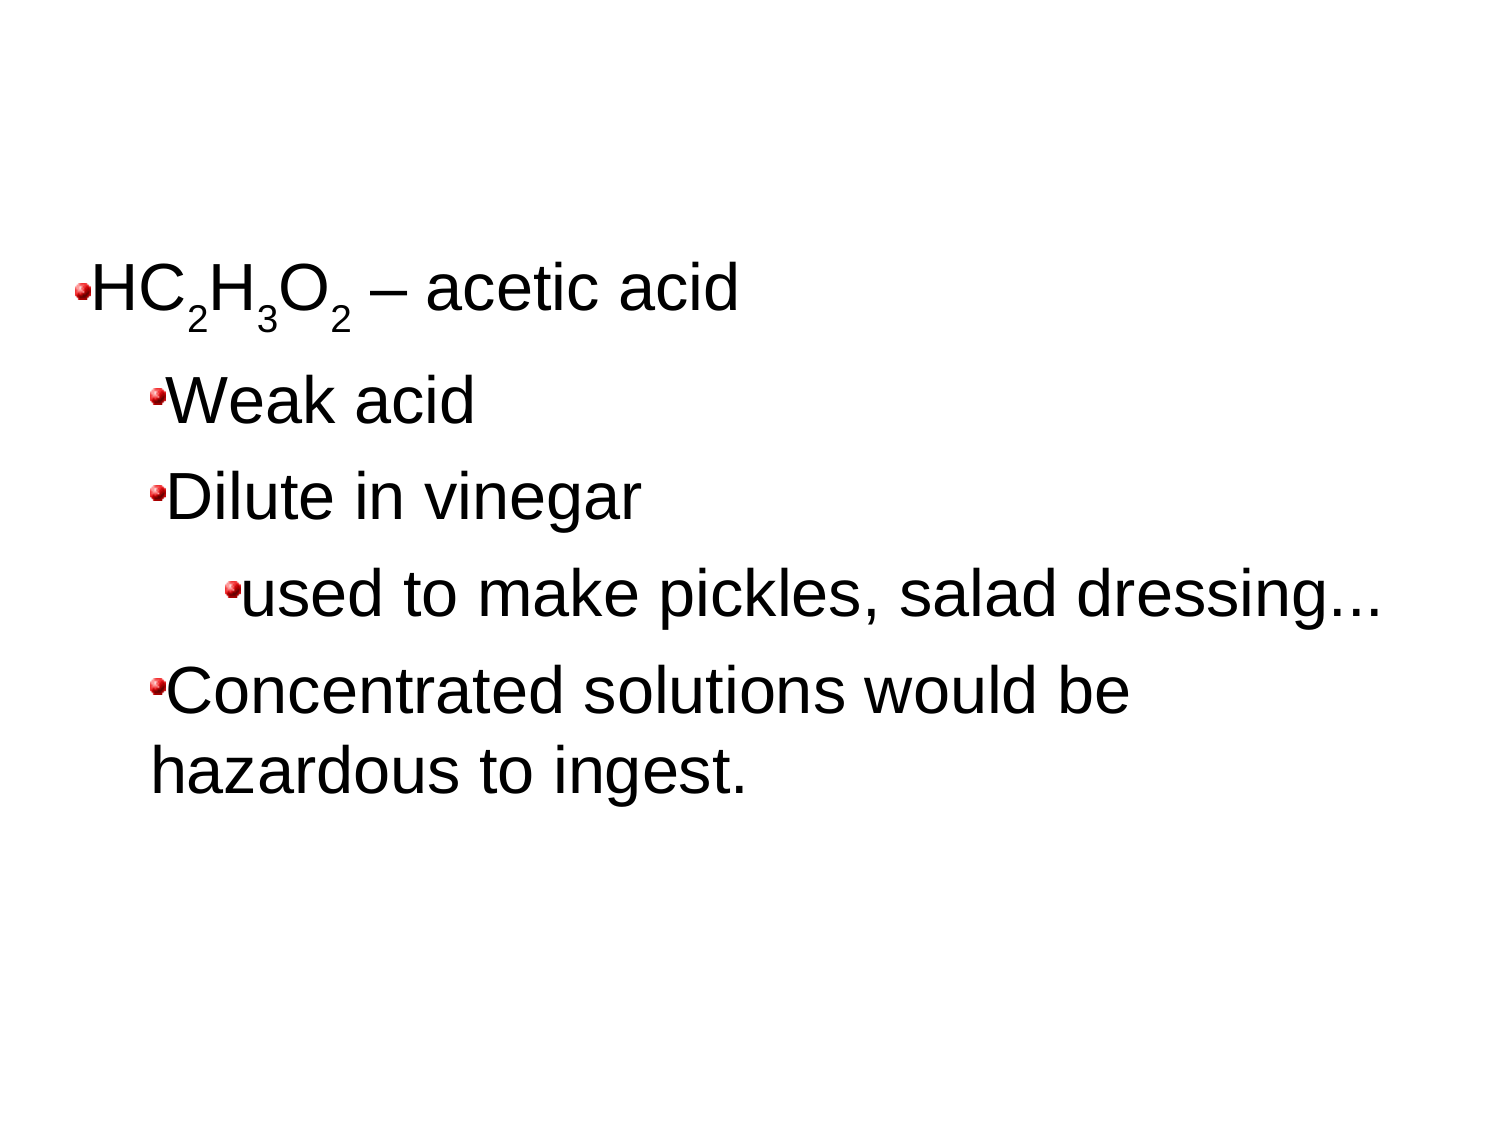

# HC2H3O2 – acetic acid
Weak acid
Dilute in vinegar
used to make pickles, salad dressing...
Concentrated solutions would be hazardous to ingest.